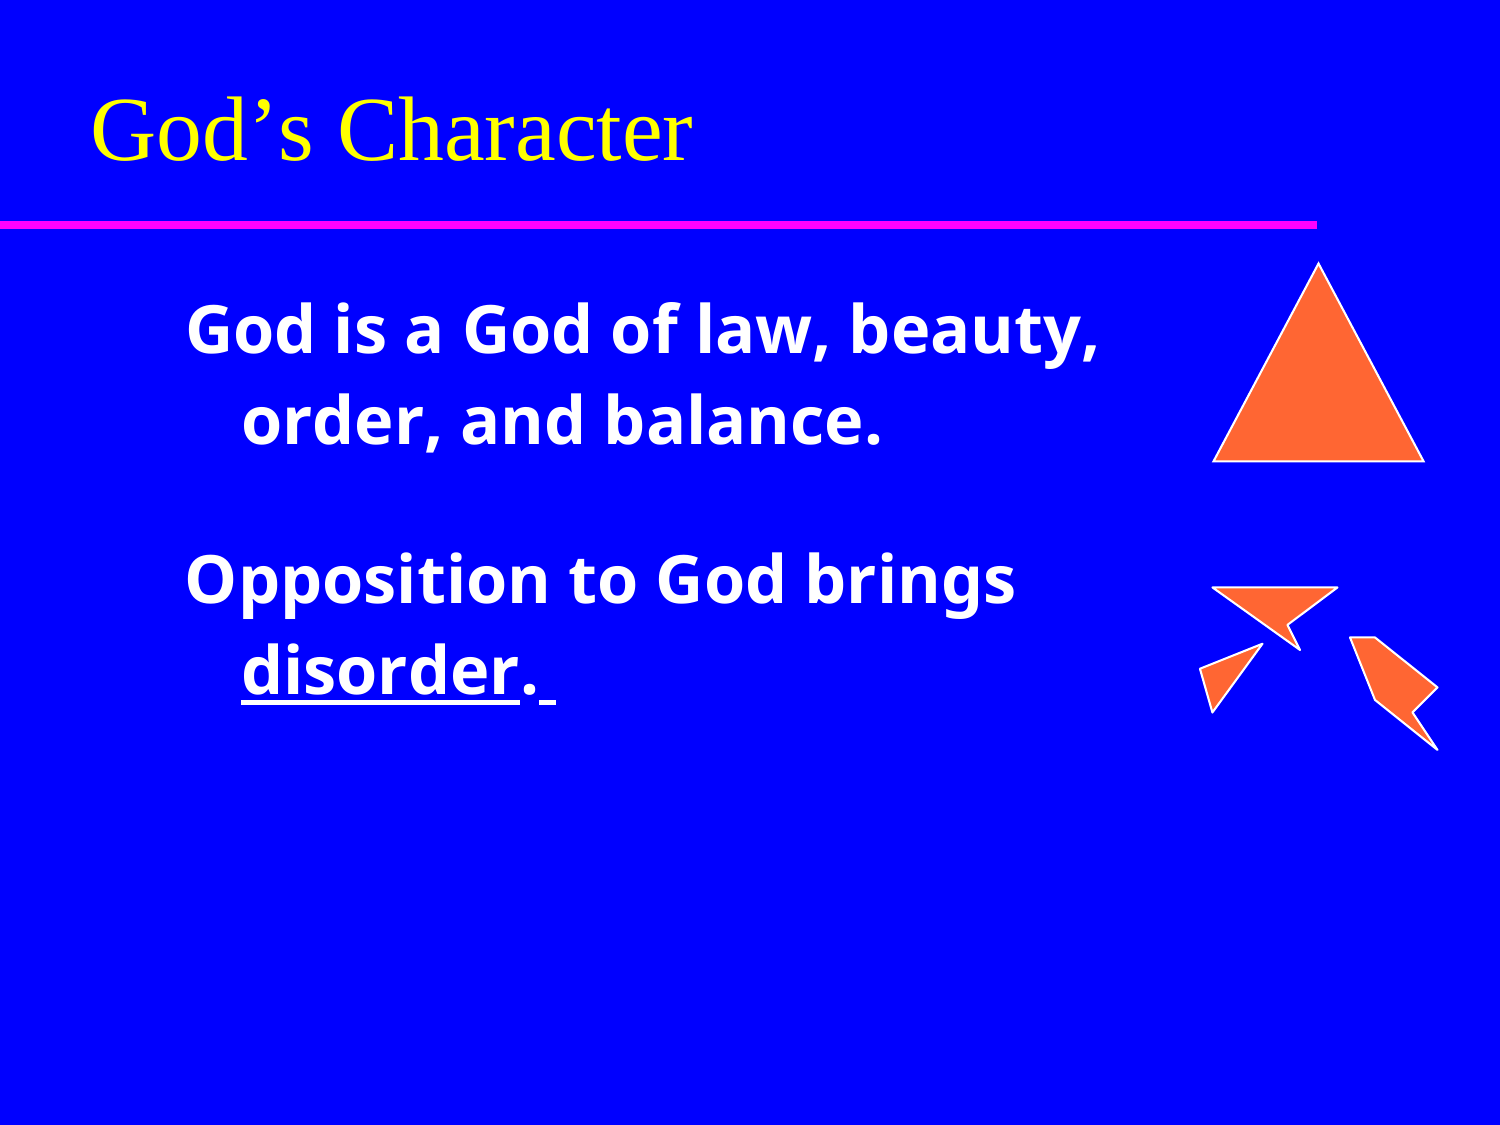

# God’s Character
God is a God of law, beauty, order, and balance.
Opposition to God brings disorder.